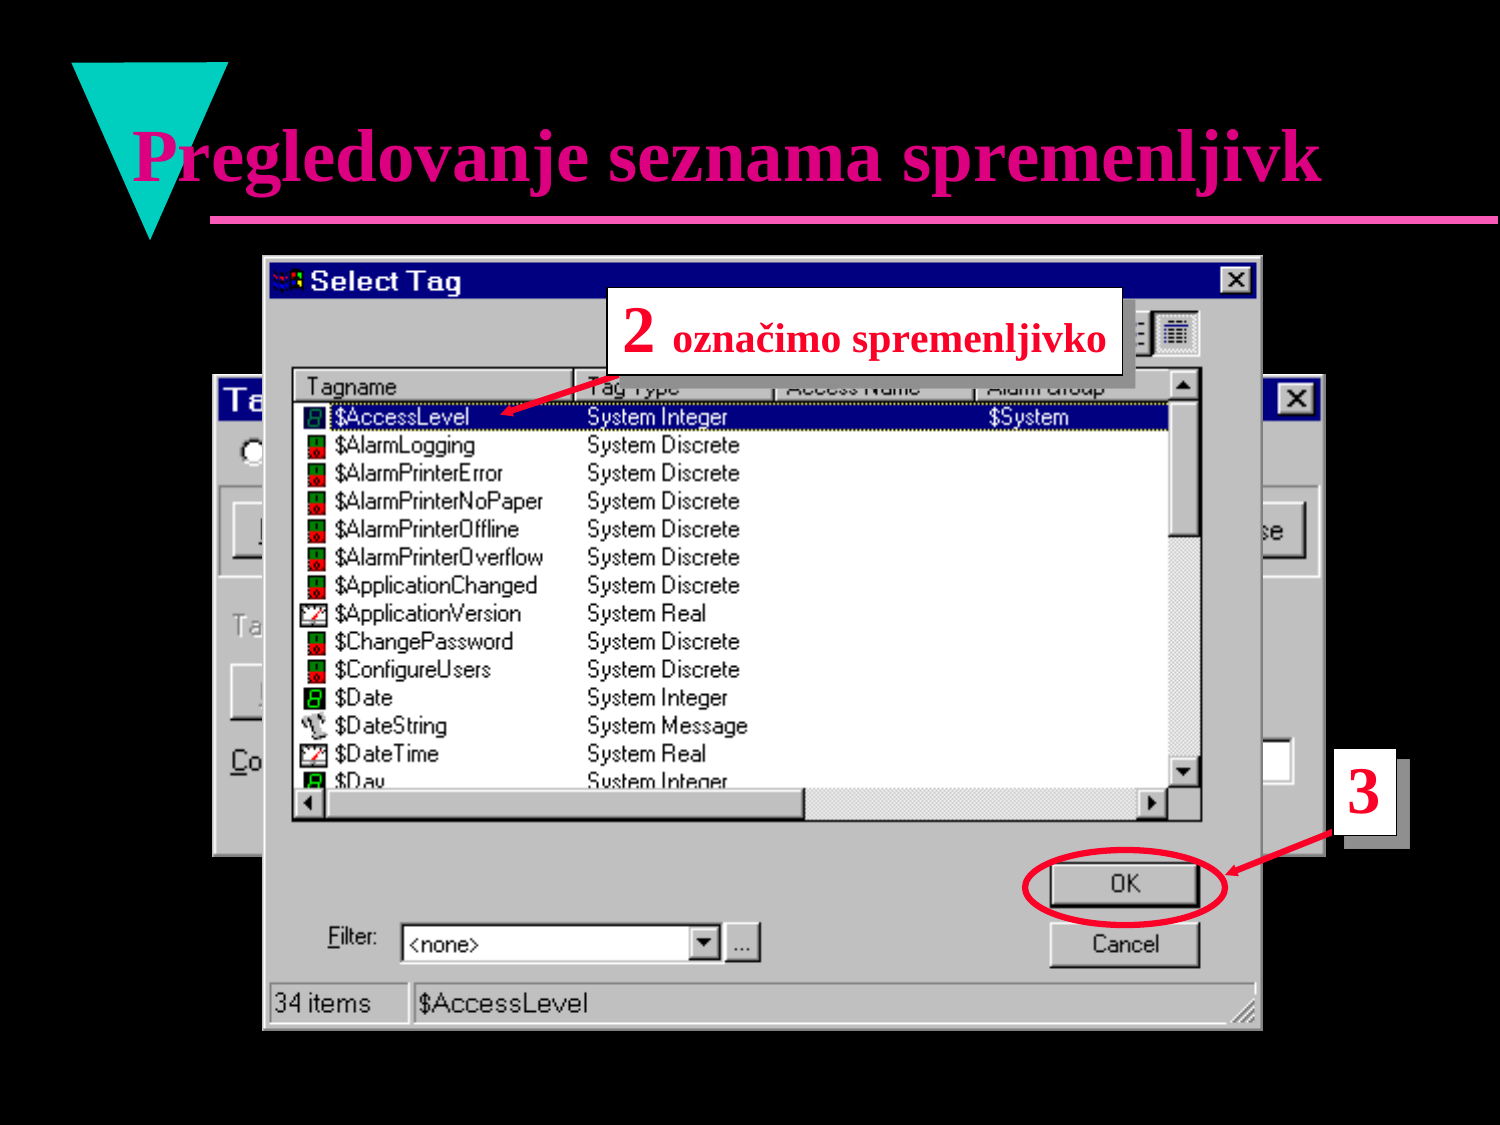

# Pregledovanje seznama spremenljivk
2 označimo spremenljivko
1
3
Slovar spremenljivk
9